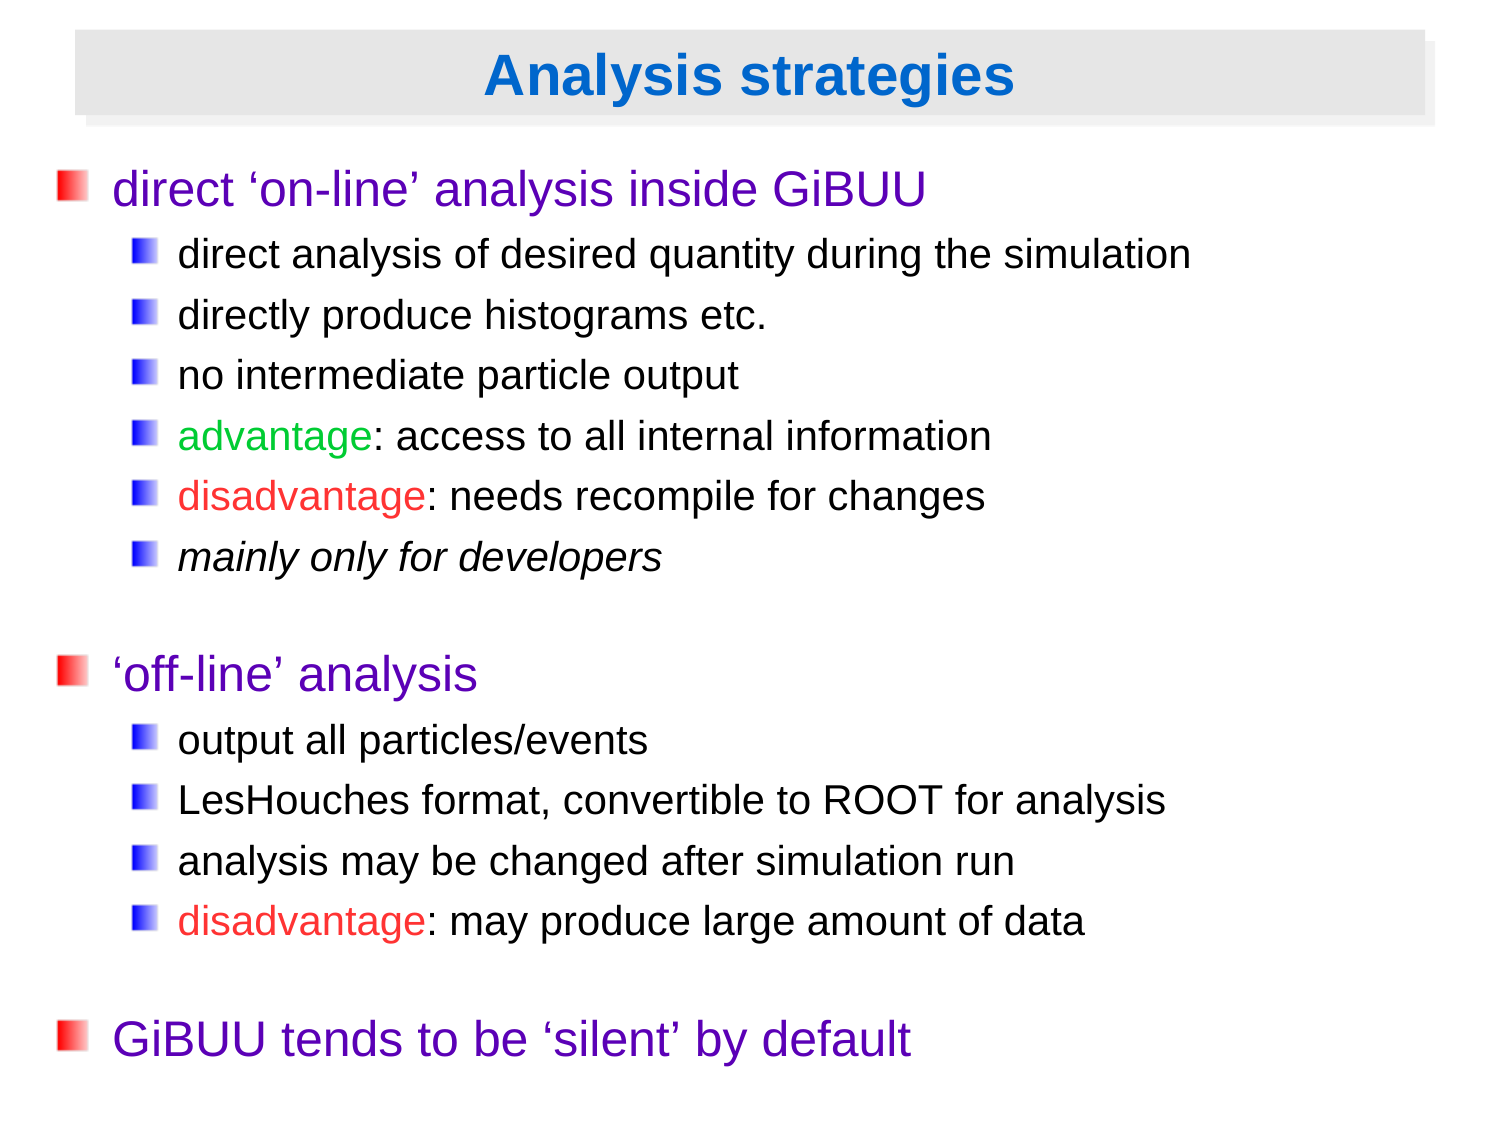

# Analysis strategies
direct ‘on-line’ analysis inside GiBUU
direct analysis of desired quantity during the simulation
directly produce histograms etc.
no intermediate particle output
advantage: access to all internal information
disadvantage: needs recompile for changes
mainly only for developers
‘off-line’ analysis
output all particles/events
LesHouches format, convertible to ROOT for analysis
analysis may be changed after simulation run
disadvantage: may produce large amount of data
GiBUU tends to be ‘silent’ by default